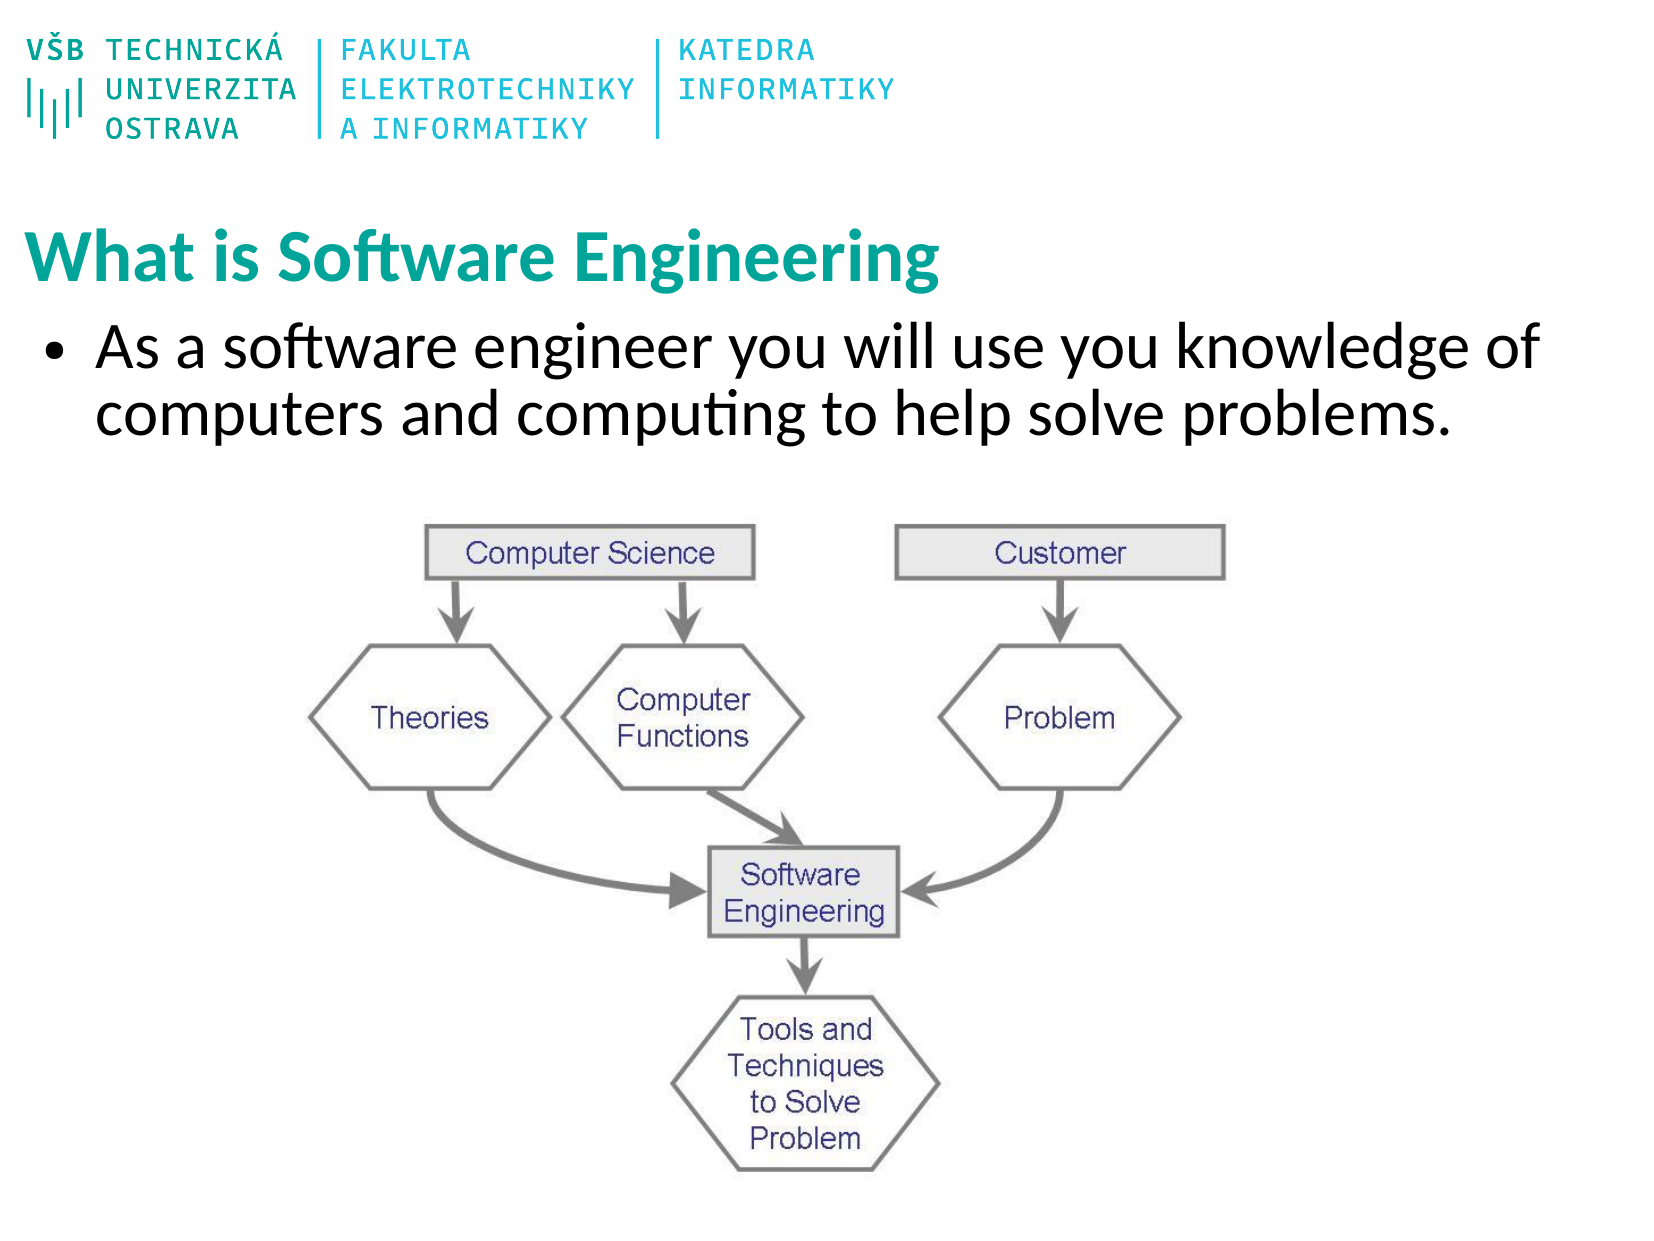

# What is Software Engineering
As a software engineer you will use you knowledge of computers and computing to help solve problems.